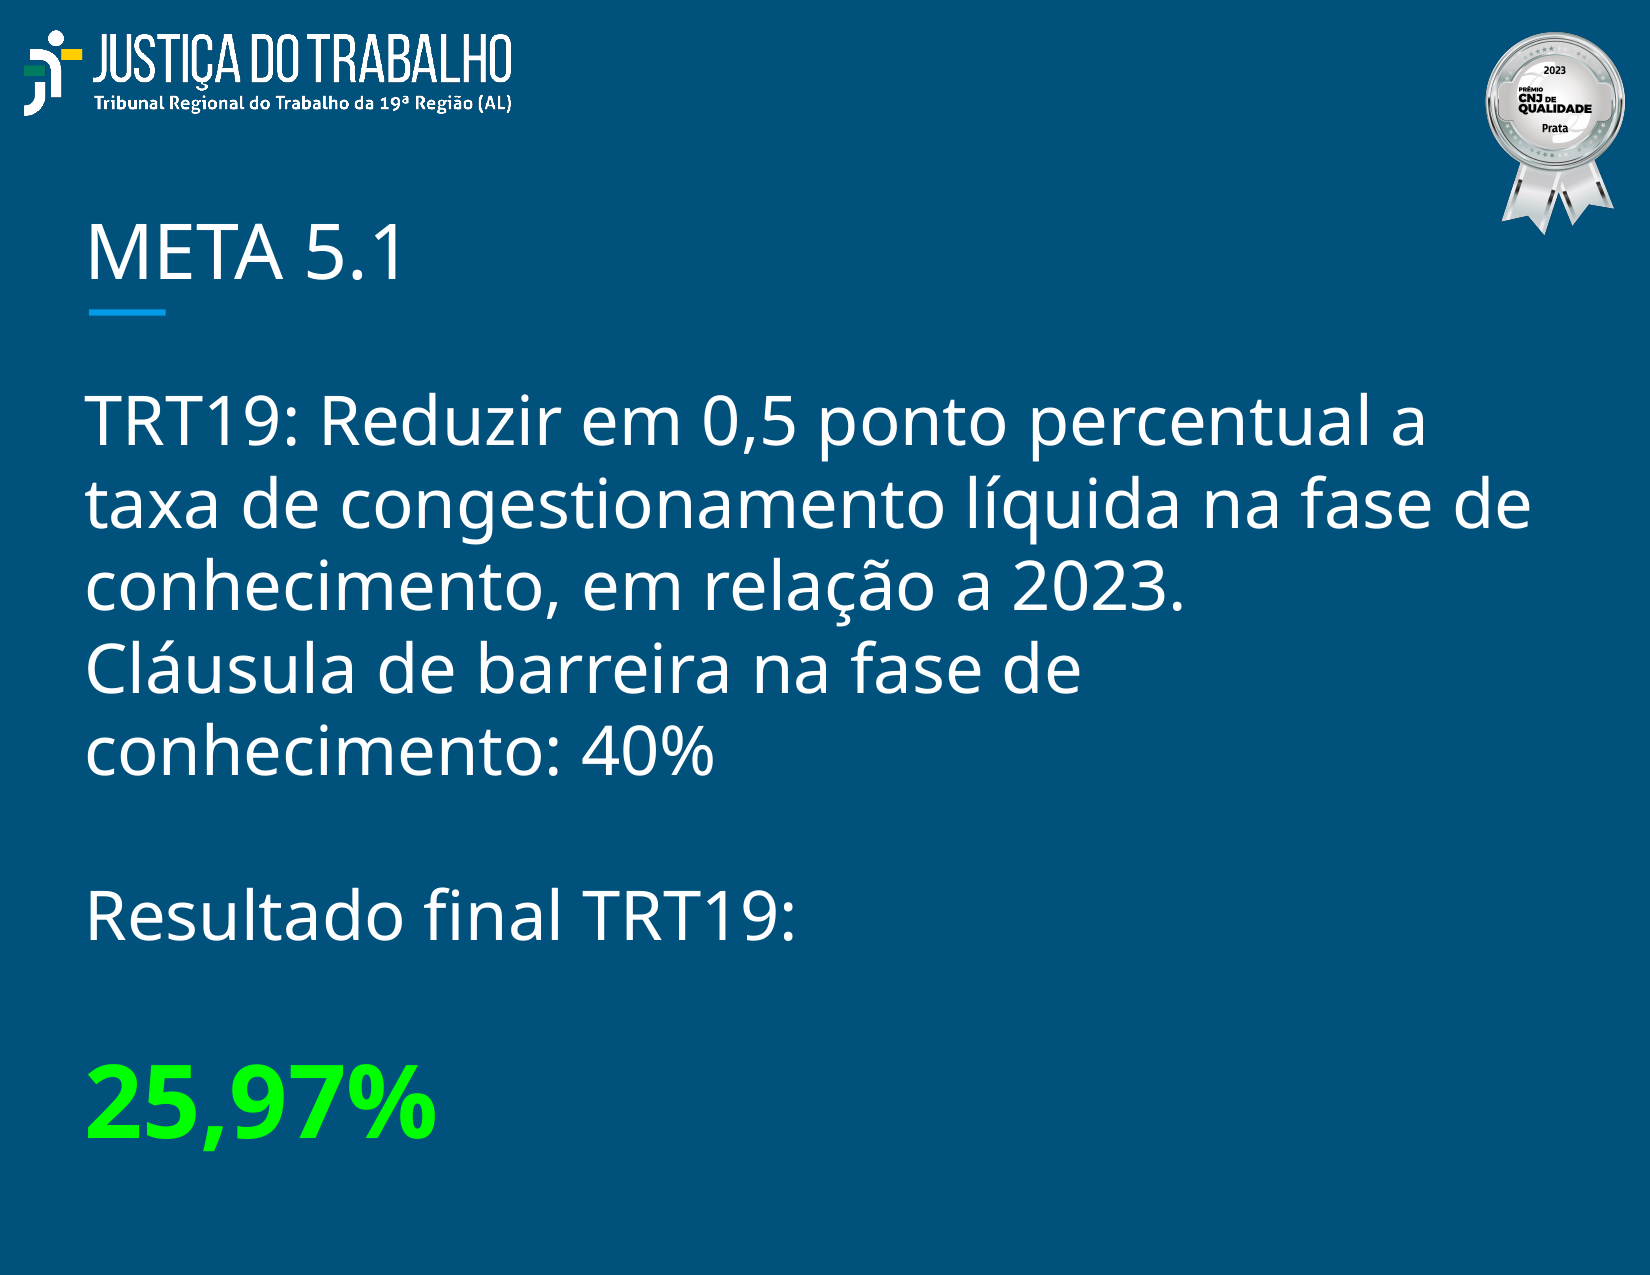

# META 5.1 TRT19: Reduzir em 0,5 ponto percentual a taxa de congestionamento líquida na fase de conhecimento, em relação a 2023. Cláusula de barreira na fase de conhecimento: 40% Resultado final TRT19: 25,97%